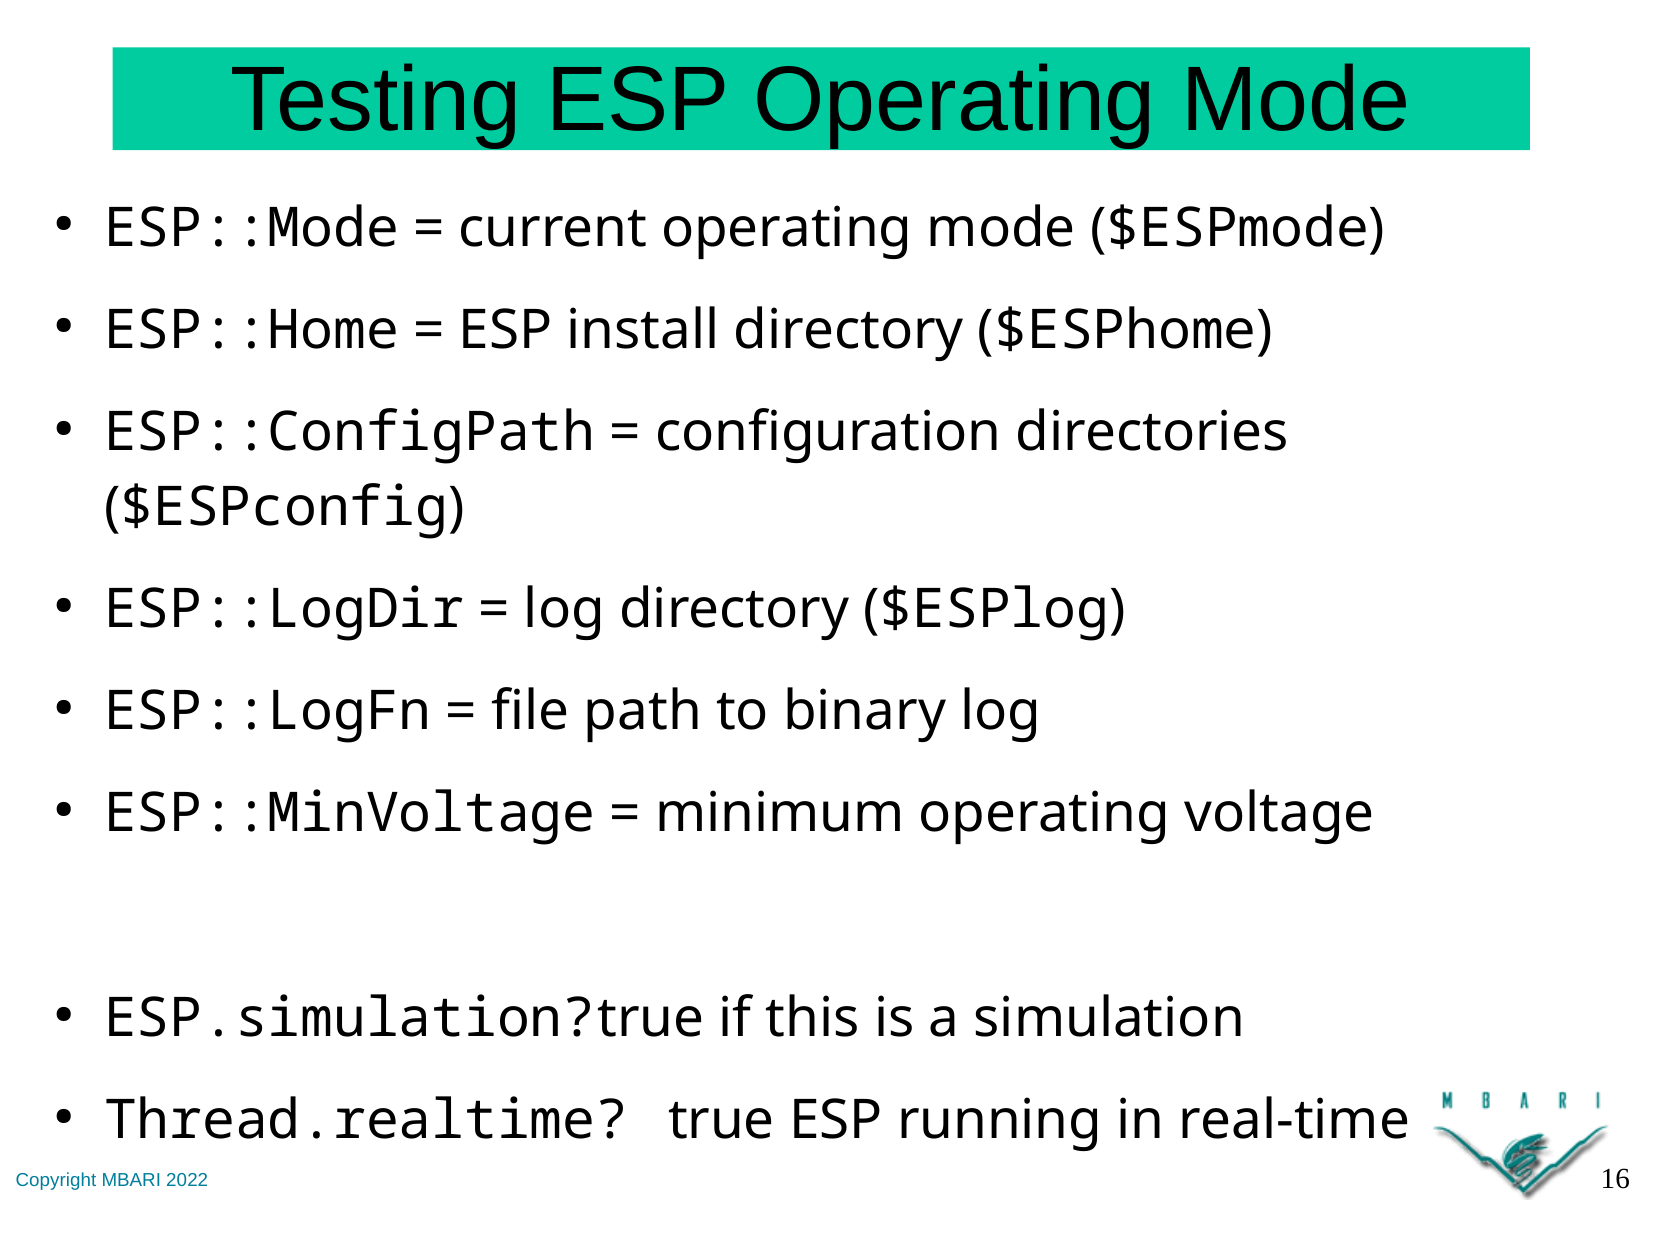

# Testing ESP Operating Mode
ESP::Mode = current operating mode ($ESPmode)
ESP::Home = ESP install directory ($ESPhome)
ESP::ConfigPath = configuration directories ($ESPconfig)
ESP::LogDir = log directory ($ESPlog)
ESP::LogFn = file path to binary log
ESP::MinVoltage = minimum operating voltage
ESP.simulation?	true if this is a simulation
Thread.realtime?	true ESP running in real-time